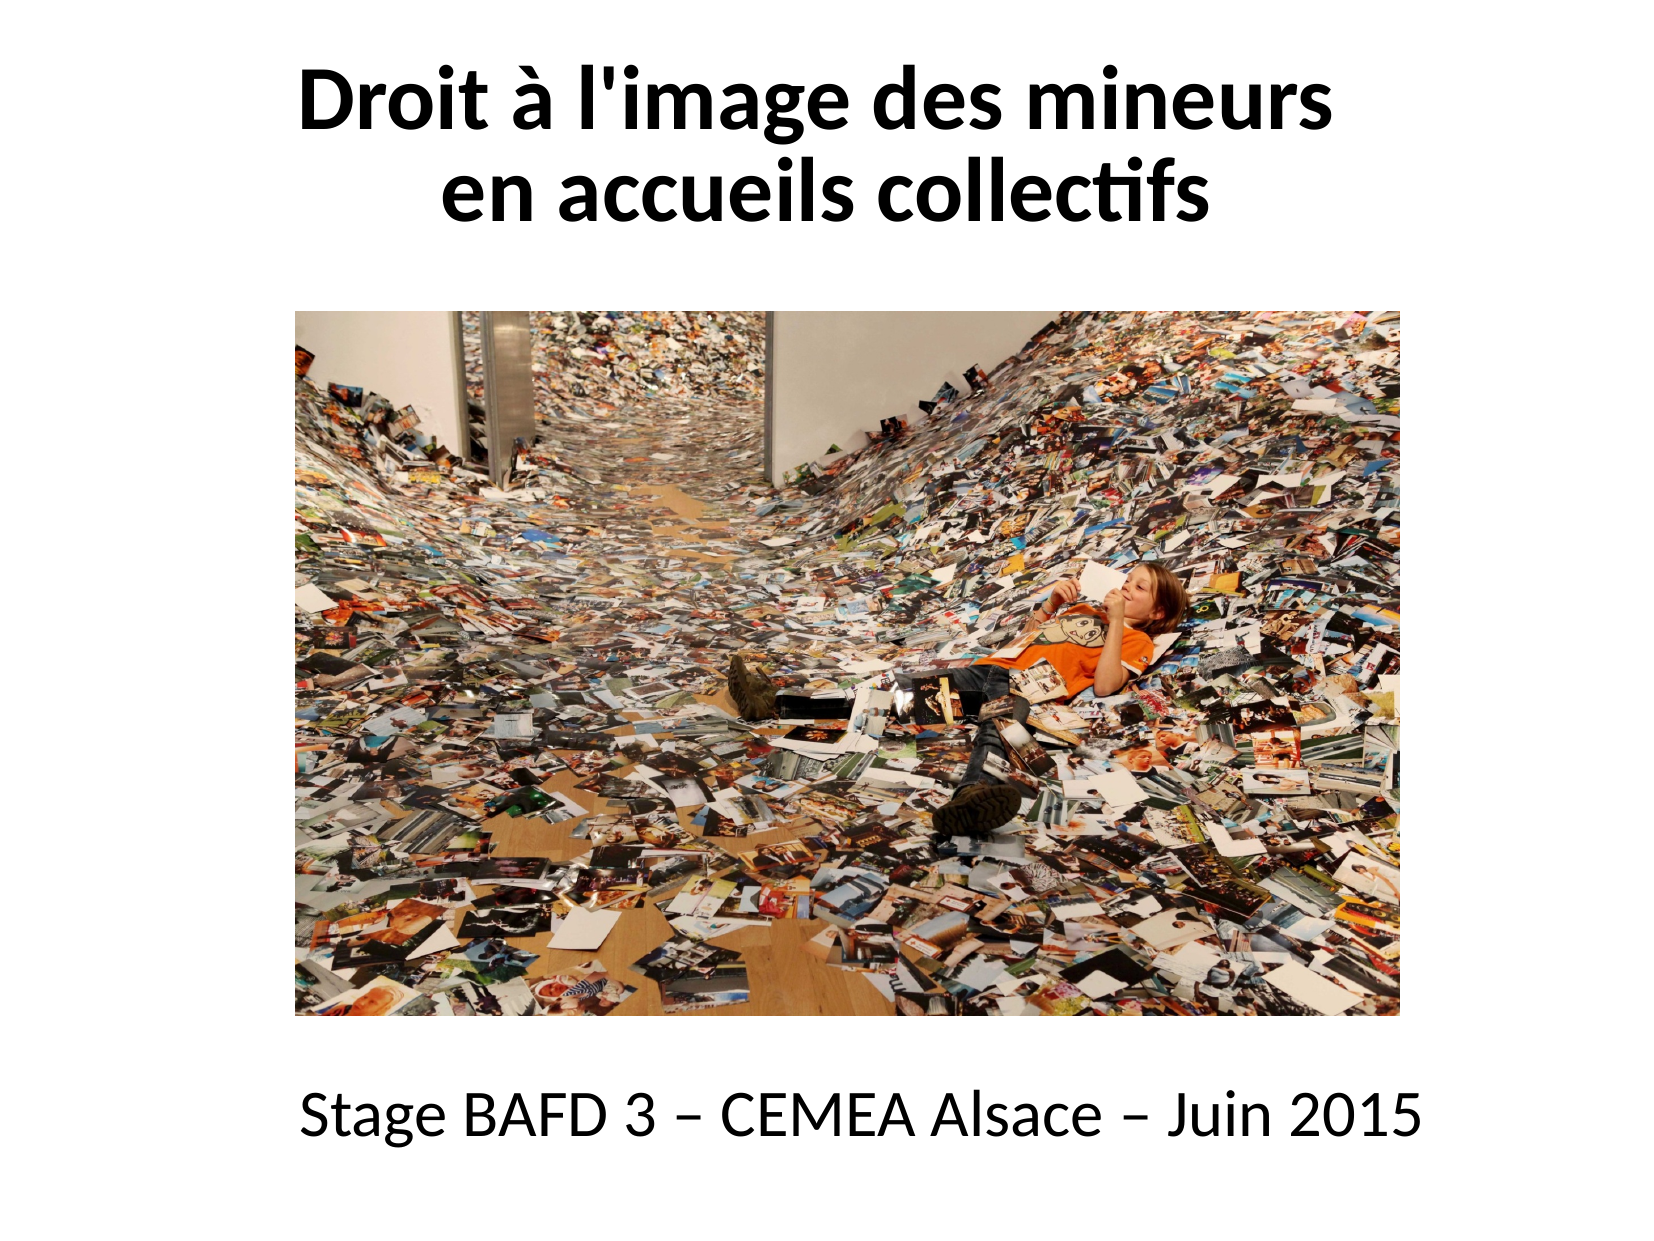

# Droit à l'image des mineurs en accueils collectifs
Stage BAFD 3 – CEMEA Alsace – Juin 2015